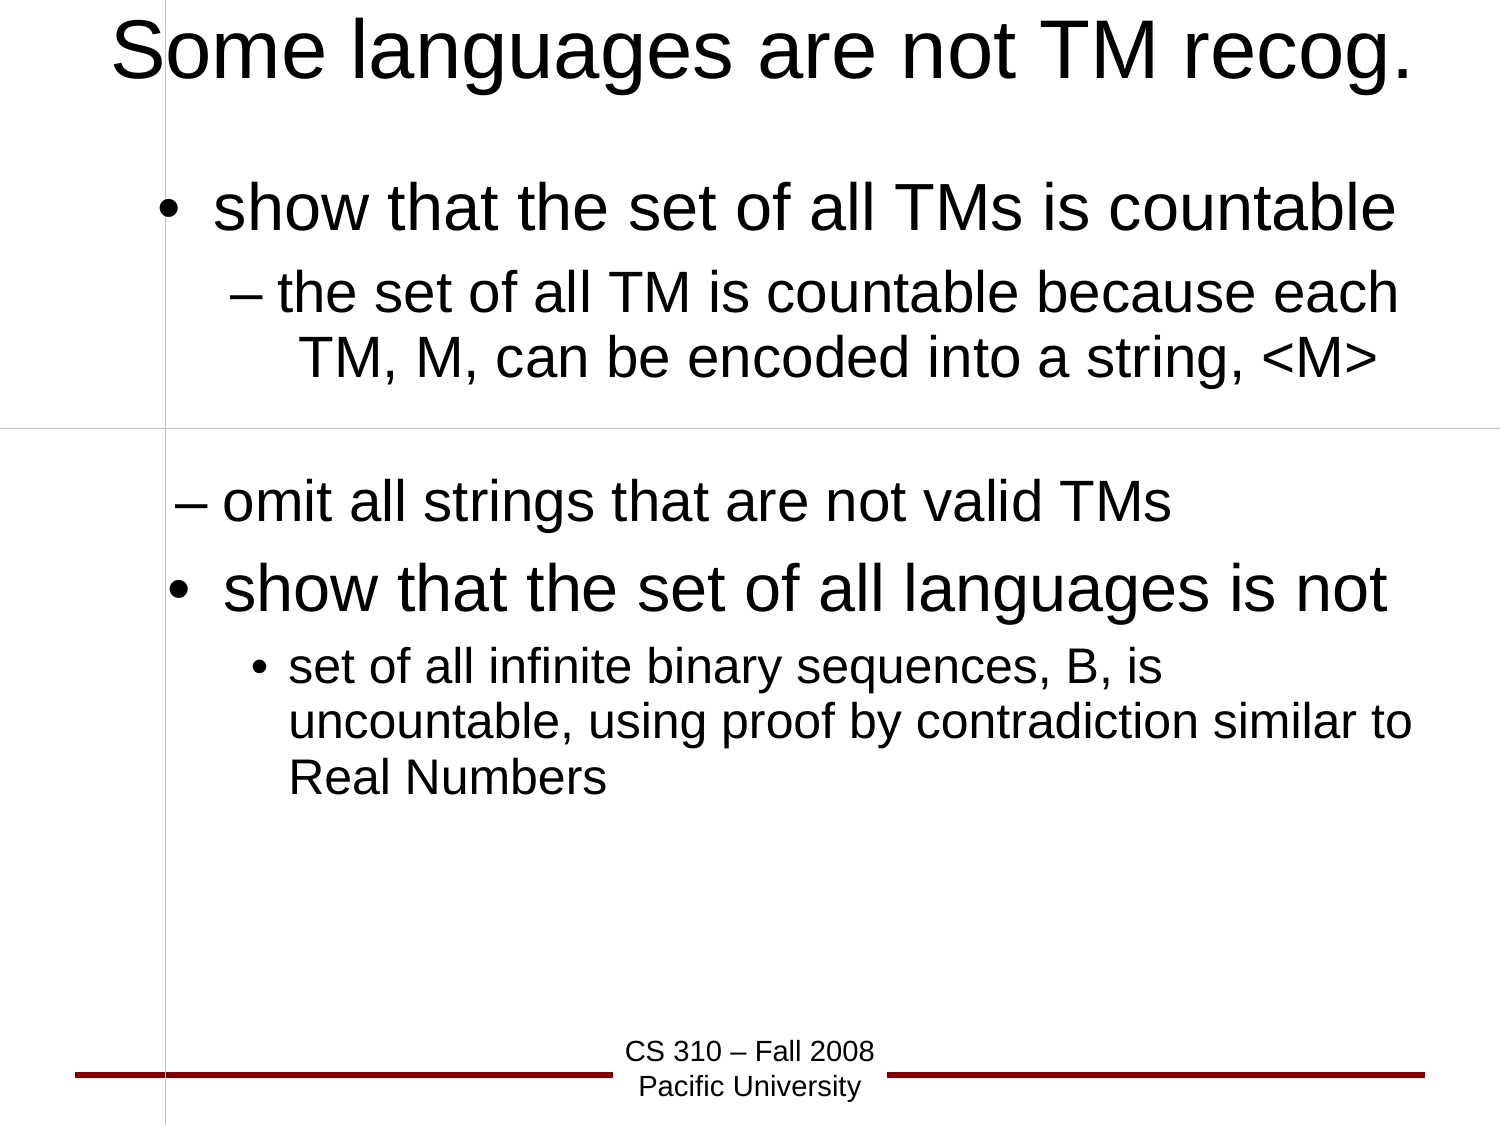

# Some languages are not TM recog.
show that the set of all TMs is countable
the set of all TM is countable because each TM, M, can be encoded into a string, <M>
omit all strings that are not valid TMs
show that the set of all languages is not
set of all infinite binary sequences, B, is uncountable, using proof by contradiction similar to Real Numbers